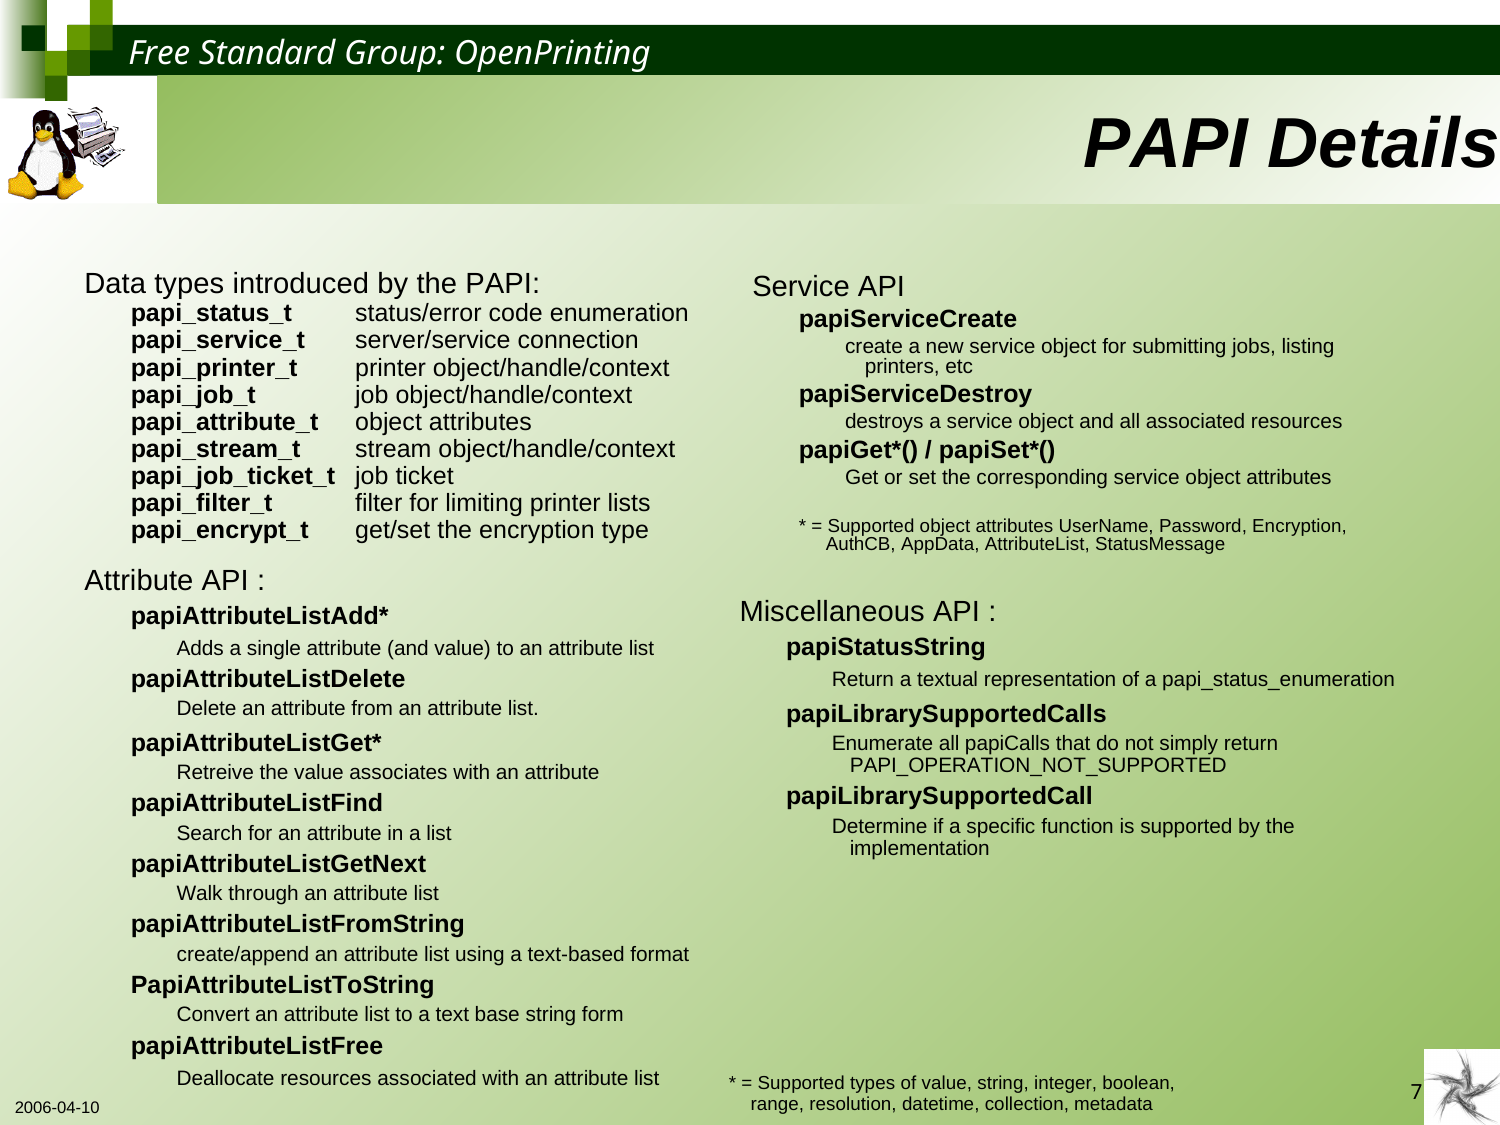

# PAPI Details
Data types introduced by the PAPI:
papi_status_t	status/error code enumeration
papi_service_t	server/service connection
papi_printer_t	printer object/handle/context
papi_job_t	job object/handle/context
papi_attribute_t	object attributes
papi_stream_t	stream object/handle/context
papi_job_ticket_t	job ticket
papi_filter_t	filter for limiting printer lists
papi_encrypt_t	get/set the encryption type
Service API
papiServiceCreate
create a new service object for submitting jobs, listing printers, etc
papiServiceDestroy
destroys a service object and all associated resources
papiGet*() / papiSet*()
Get or set the corresponding service object attributes
* = Supported object attributes UserName, Password, Encryption, AuthCB, AppData, AttributeList, StatusMessage
Attribute API :
papiAttributeListAdd*
Adds a single attribute (and value) to an attribute list
papiAttributeListDelete
Delete an attribute from an attribute list.
papiAttributeListGet*
Retreive the value associates with an attribute
papiAttributeListFind
Search for an attribute in a list
papiAttributeListGetNext
Walk through an attribute list
papiAttributeListFromString
create/append an attribute list using a text-based format
PapiAttributeListToString
Convert an attribute list to a text base string form
papiAttributeListFree
Deallocate resources associated with an attribute list
Miscellaneous API :
papiStatusString
Return a textual representation of a papi_status_enumeration
papiLibrarySupportedCalls
Enumerate all papiCalls that do not simply return PAPI_OPERATION_NOT_SUPPORTED
papiLibrarySupportedCall
Determine if a specific function is supported by the implementation
* = Supported types of value, string, integer, boolean, range, resolution, datetime, collection, metadata